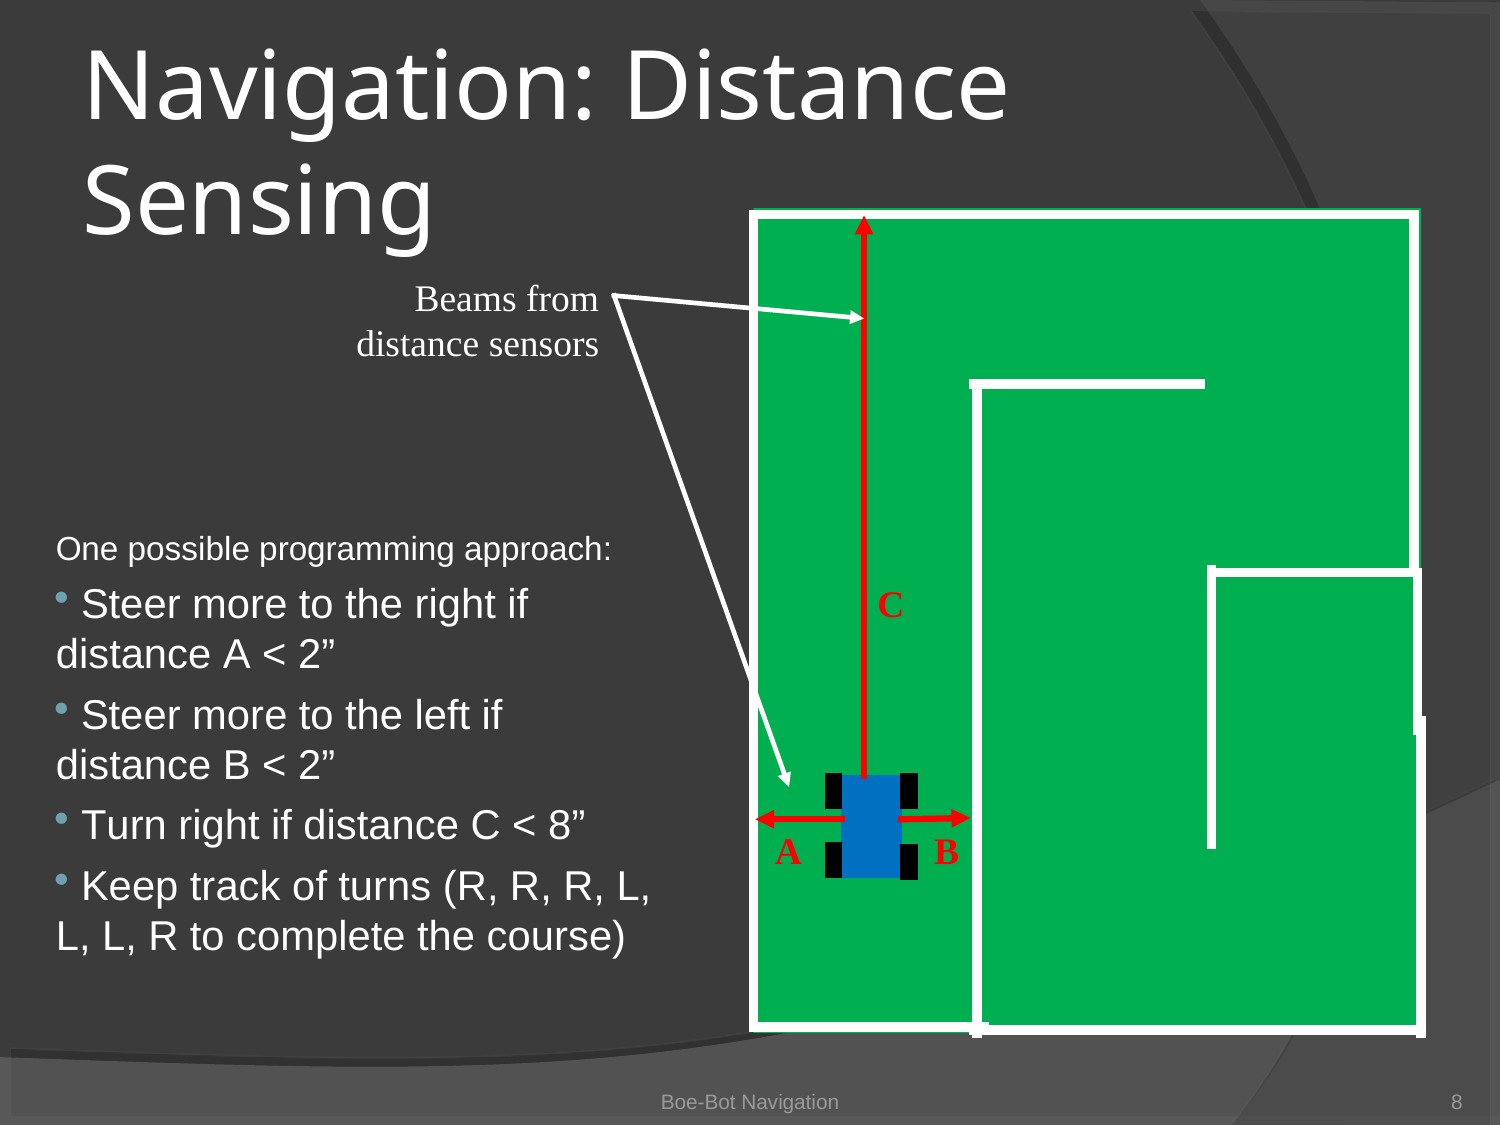

# Navigation: Distance Sensing
C
A
B
Beams from distance sensors
One possible programming approach:
 Steer more to the right if distance A < 2”
 Steer more to the left if distance B < 2”
 Turn right if distance C < 8”
 Keep track of turns (R, R, R, L, L, L, R to complete the course)
Boe-Bot Navigation